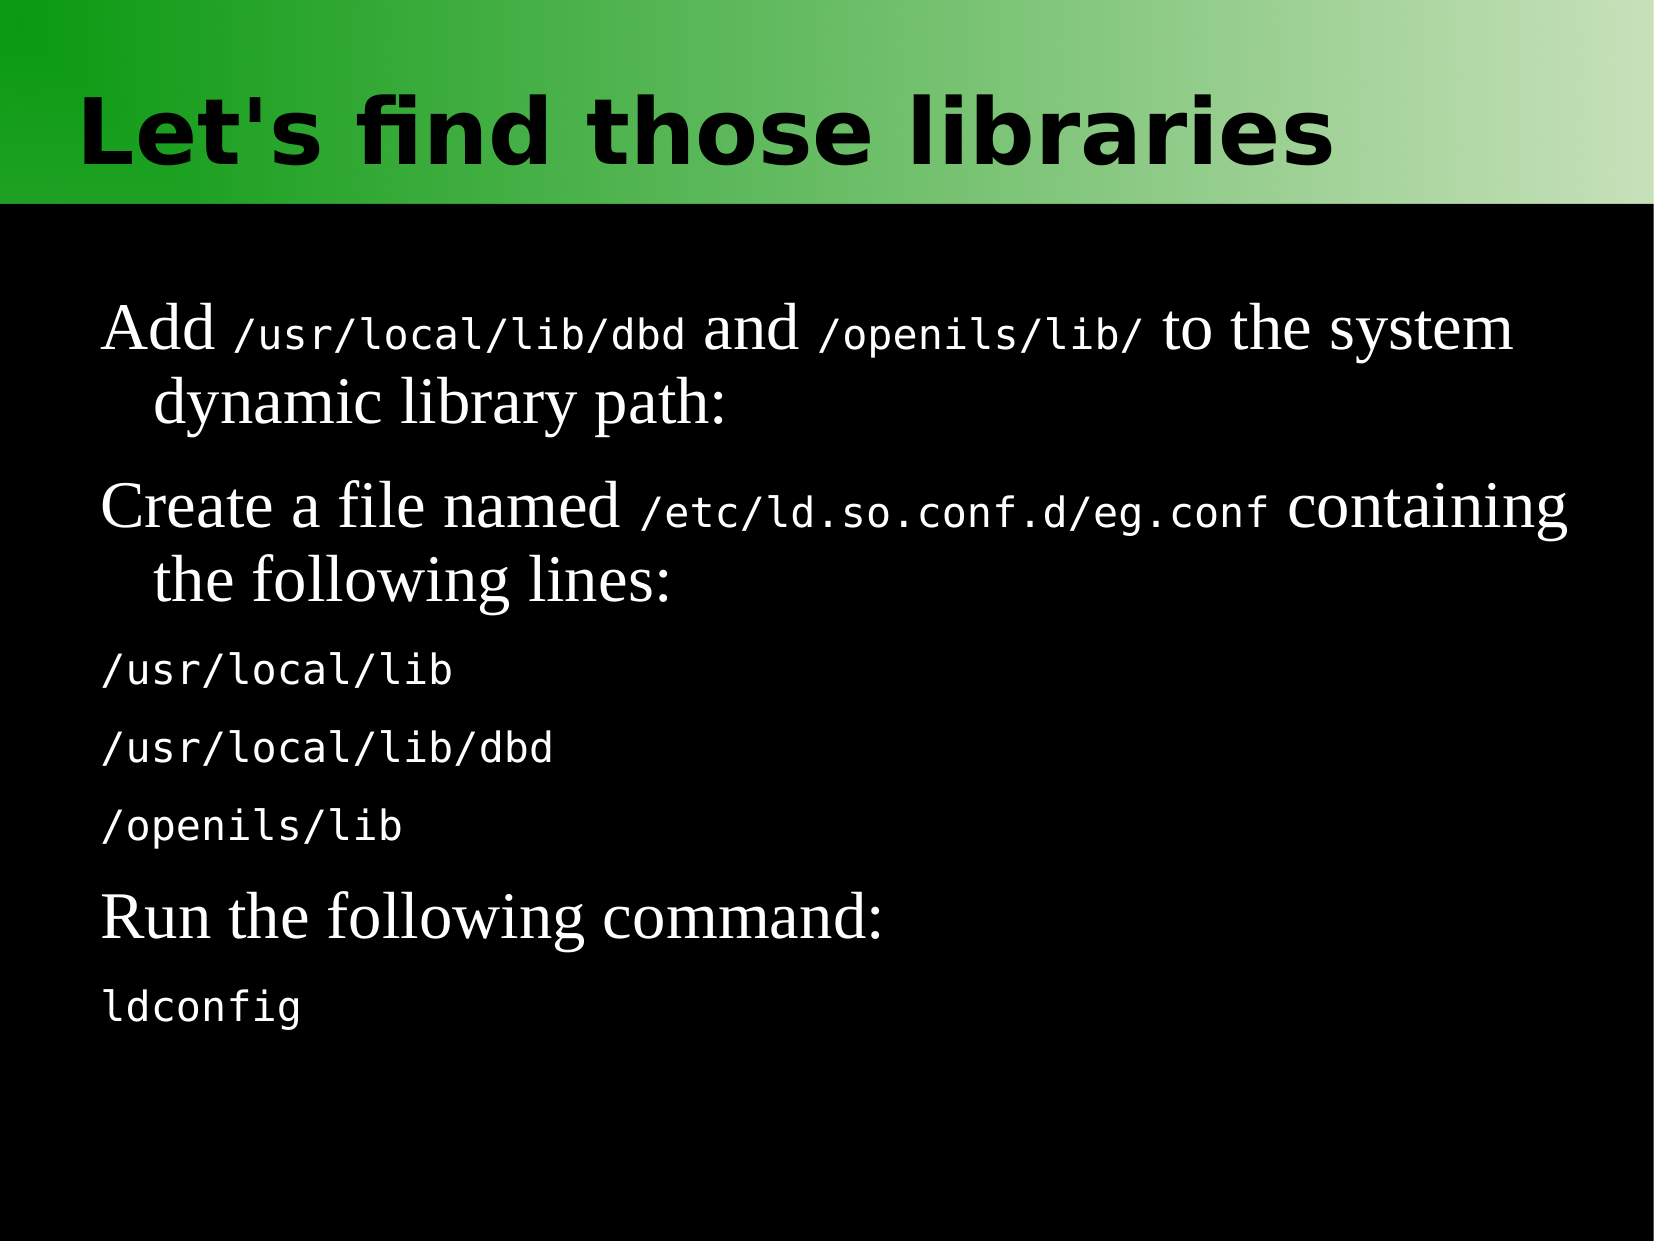

# Let's find those libraries
Add /usr/local/lib/dbd and /openils/lib/ to the system dynamic library path:
Create a file named /etc/ld.so.conf.d/eg.conf containing the following lines:
/usr/local/lib
/usr/local/lib/dbd
/openils/lib
Run the following command:
ldconfig